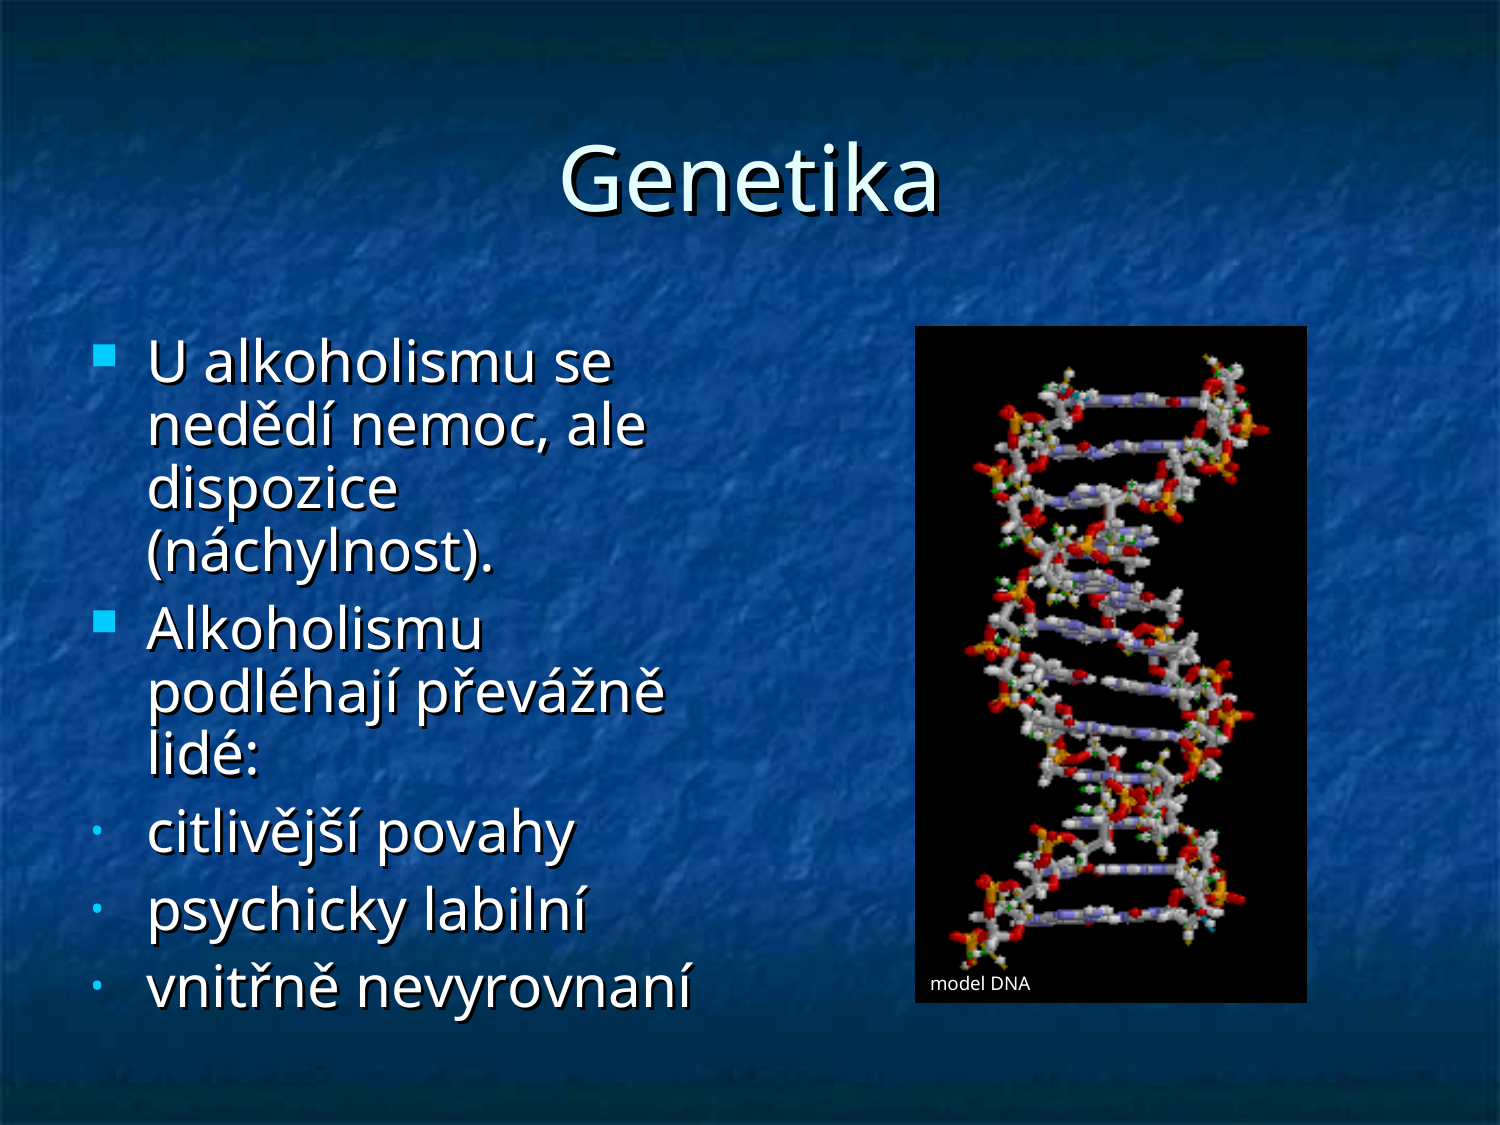

# Genetika
U alkoholismu se nedědí nemoc, ale dispozice (náchylnost).
Alkoholismu podléhají převážně lidé:
citlivější povahy
psychicky labilní
vnitřně nevyrovnaní
model DNA